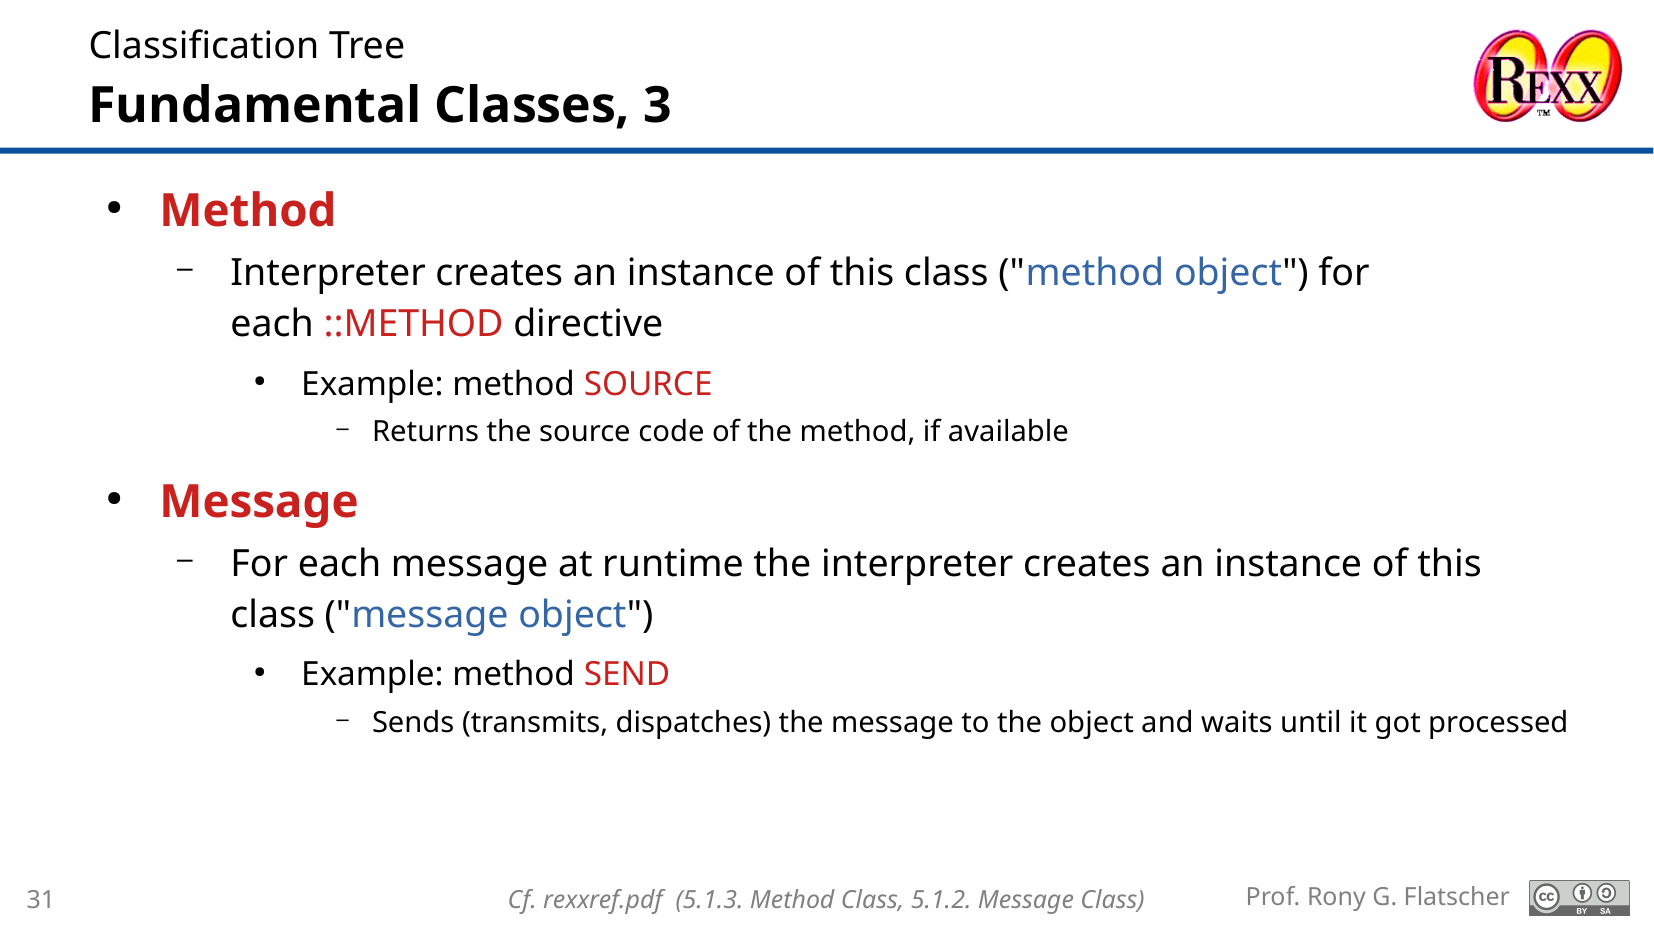

Classification Tree
Fundamental Classes, 3
# Method
Interpreter creates an instance of this class ("method object") for each ::METHOD directive
Example: method SOURCE
Returns the source code of the method, if available
Message
For each message at runtime the interpreter creates an instance of this class ("message object")
Example: method SEND
Sends (transmits, dispatches) the message to the object and waits until it got processed
Cf. rexxref.pdf (5.1.3. Method Class, 5.1.2. Message Class)